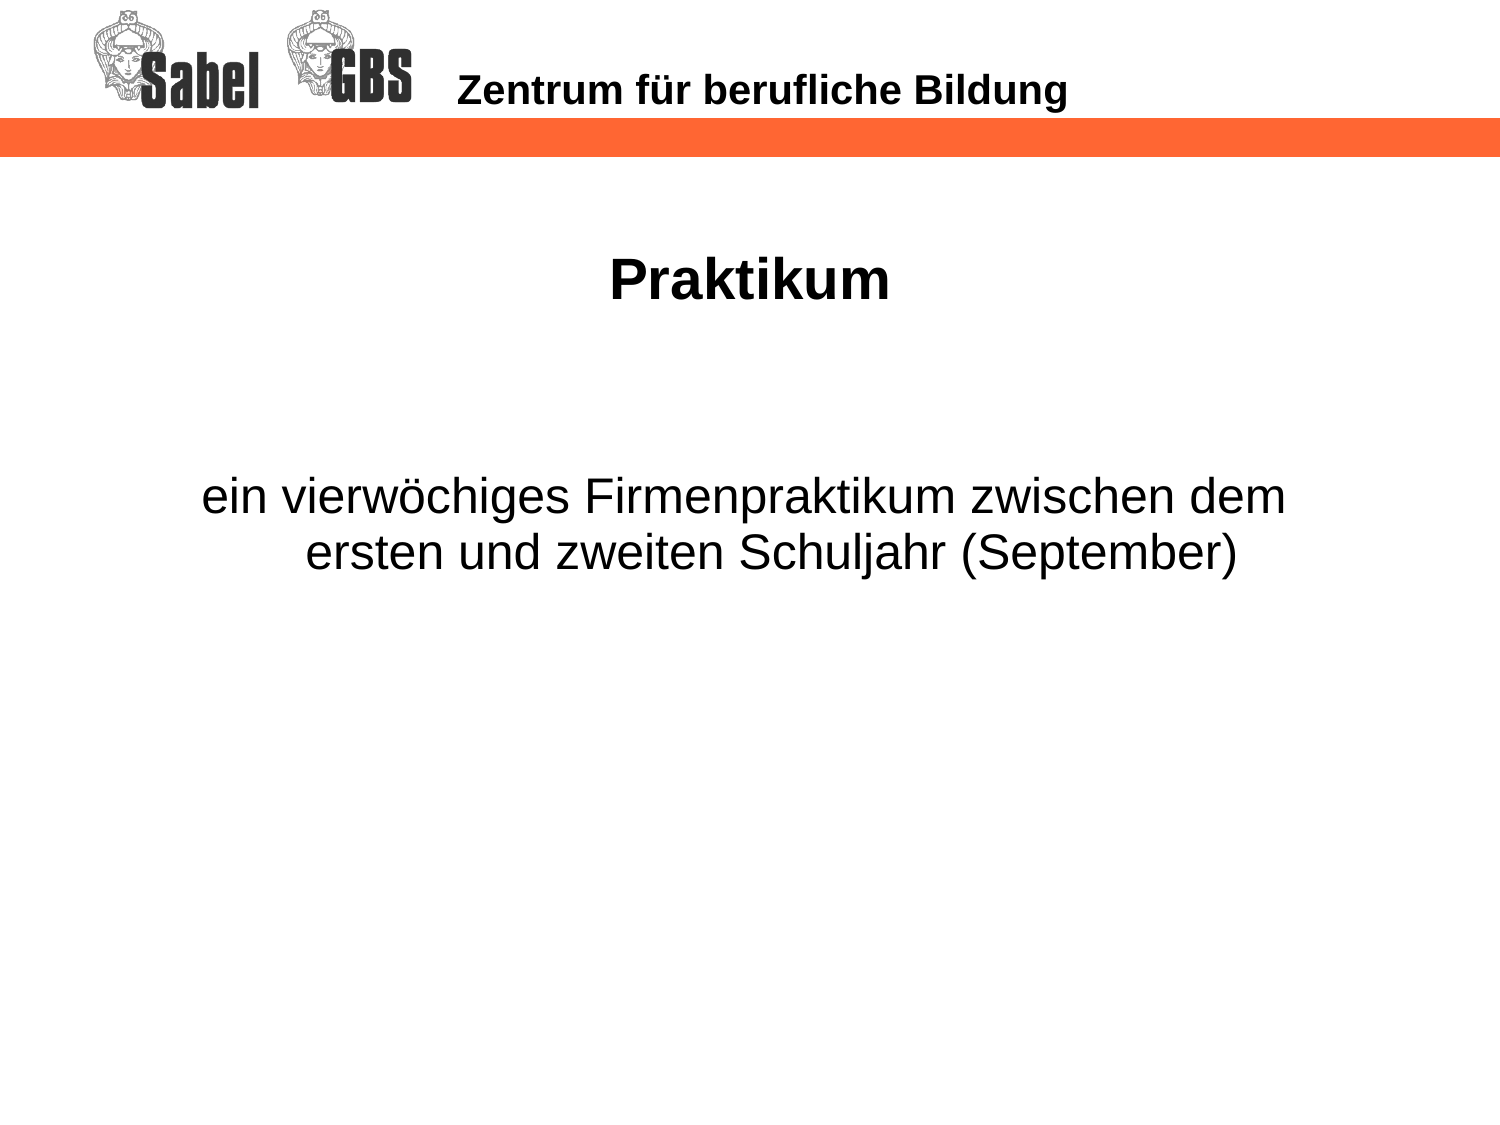

# Praktikum
ein vierwöchiges Firmenpraktikum zwischen dem ersten und zweiten Schuljahr (September)